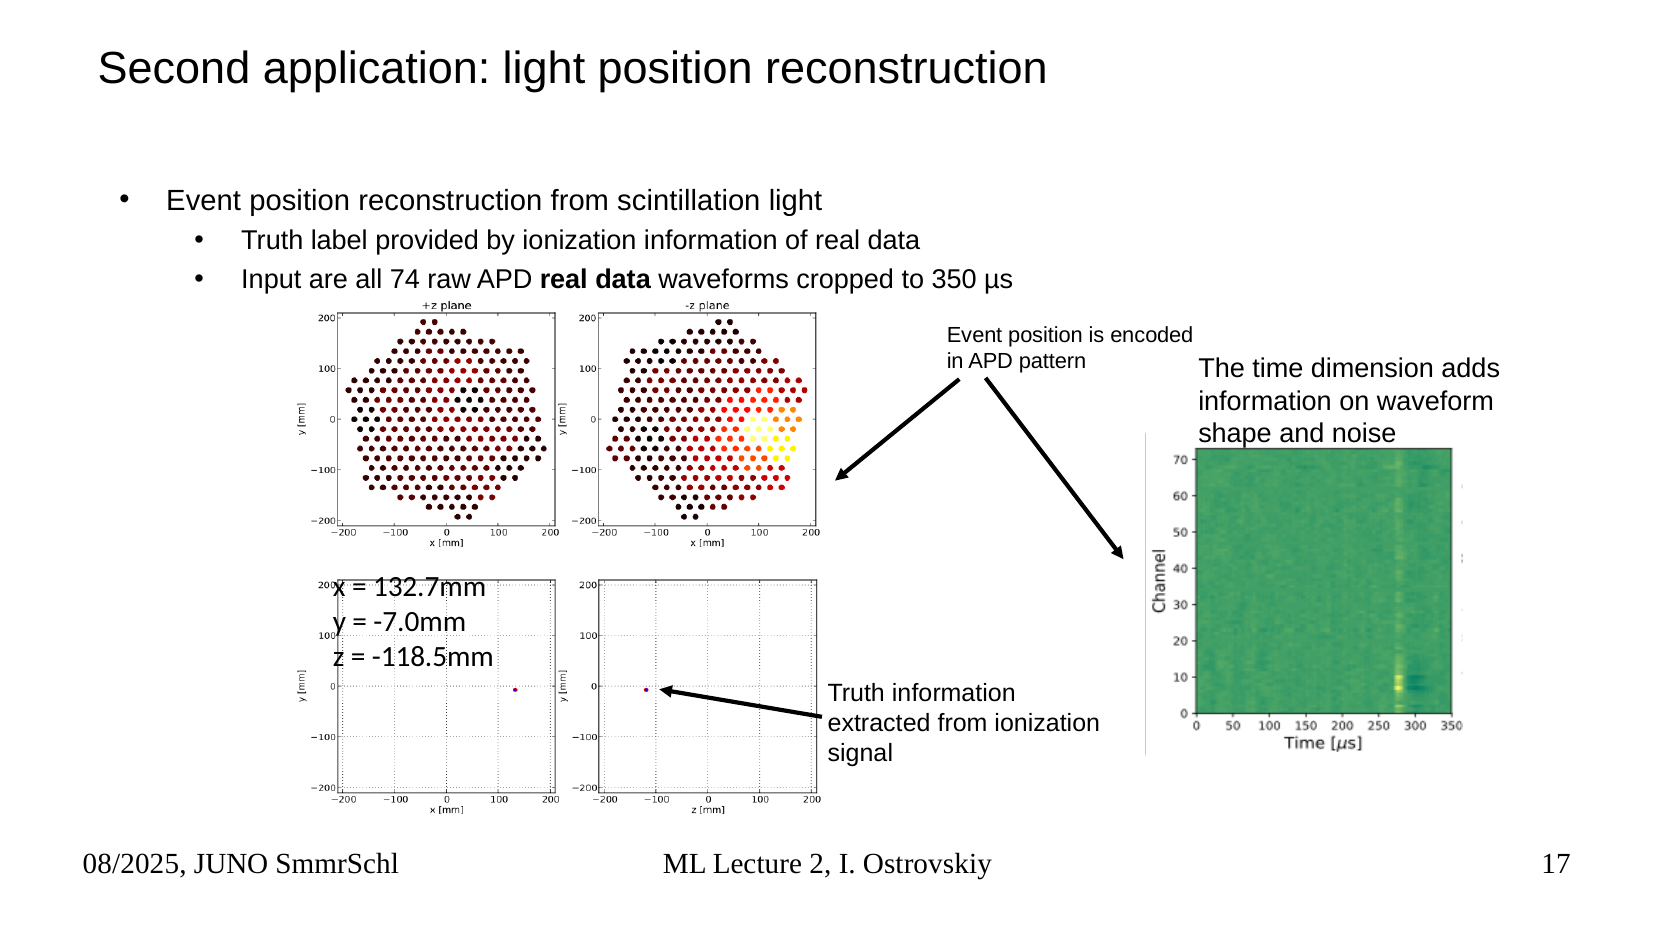

# Second application: light position reconstruction
Event position reconstruction from scintillation light
Truth label provided by ionization information of real data
Input are all 74 raw APD real data waveforms cropped to 350 µs
Event position is encoded
in APD pattern
The time dimension adds
information on waveform
shape and noise
x = 132.7mm
y = -7.0mm
z = -118.5mm
Truth information
extracted from ionization
signal
08/2025, JUNO SmmrSchl
ML Lecture 2, I. Ostrovskiy
17